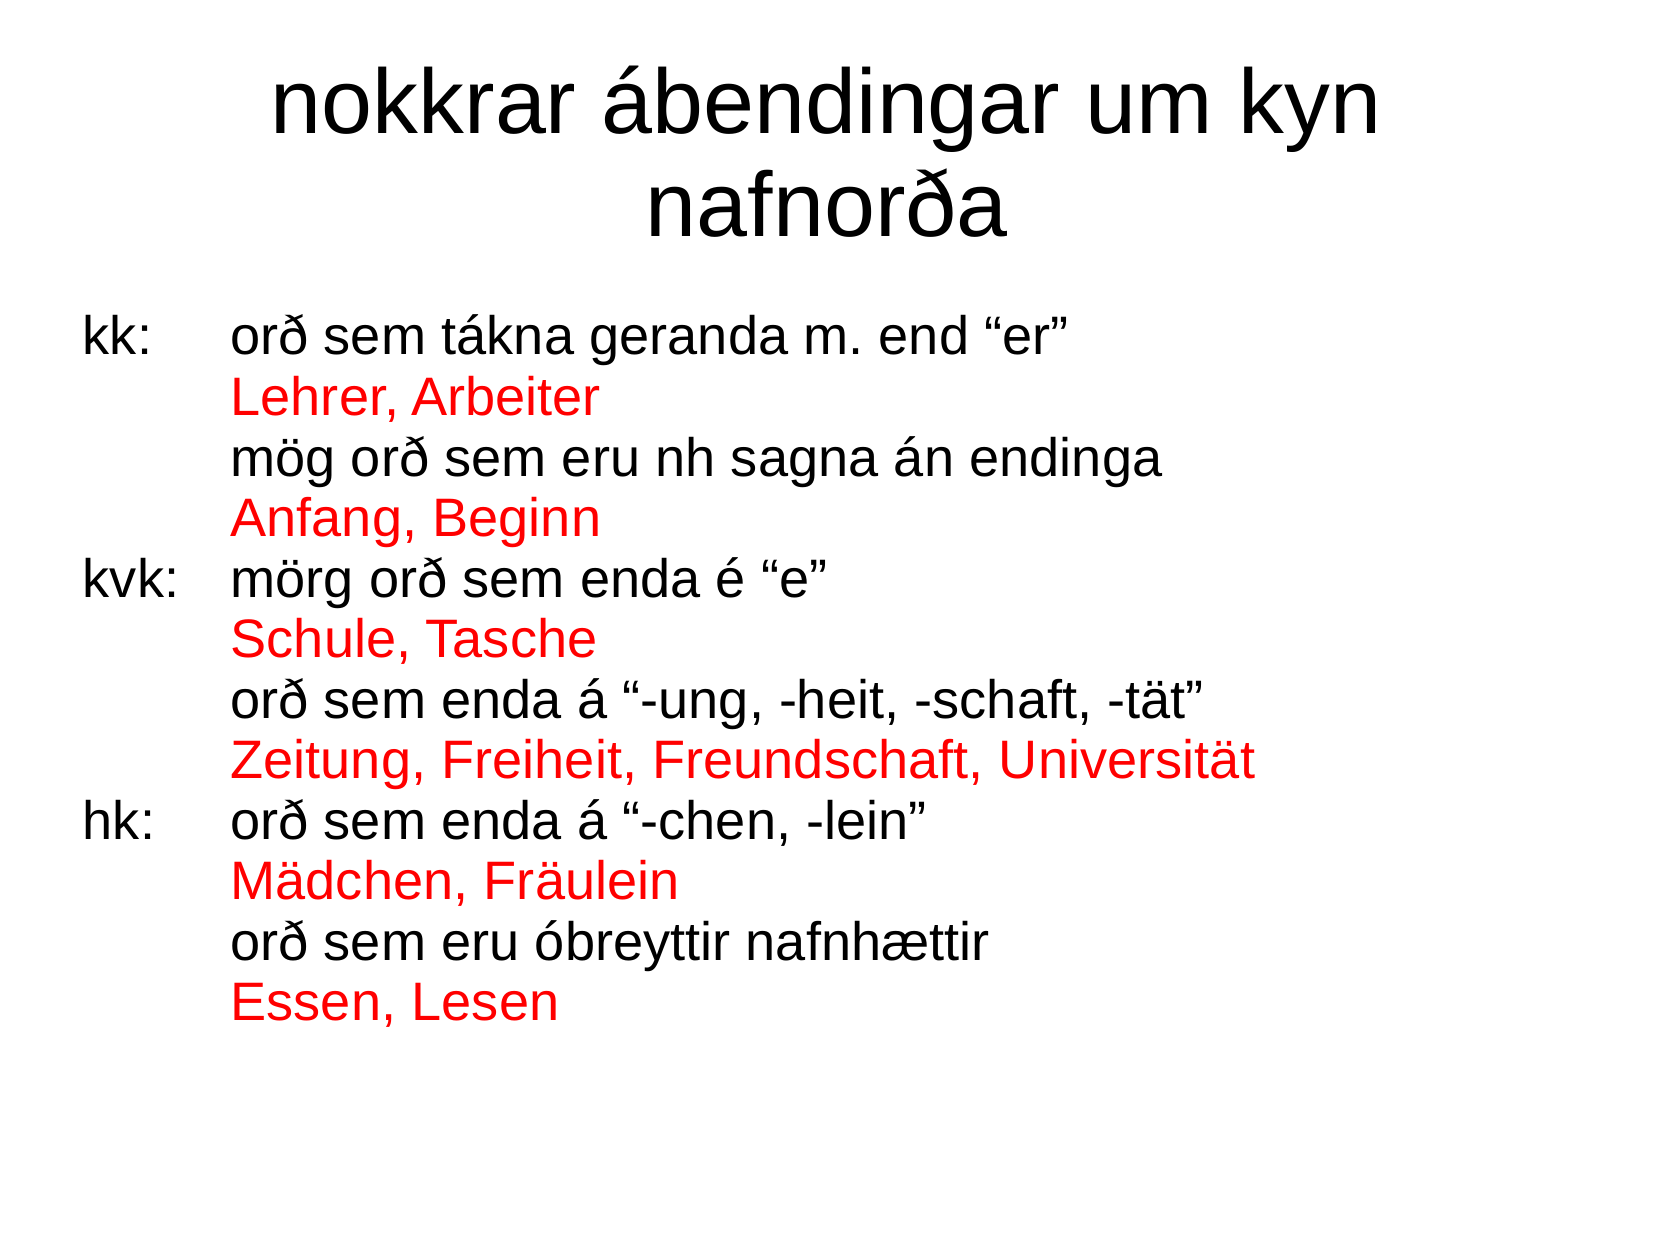

# nokkrar ábendingar um kyn nafnorða
kk: 	orð sem tákna geranda m. end “er”
		Lehrer, Arbeiter
		mög orð sem eru nh sagna án endinga
		Anfang, Beginn
kvk: 	mörg orð sem enda é “e”
		Schule, Tasche
		orð sem enda á “-ung, -heit, -schaft, -tät”
		Zeitung, Freiheit, Freundschaft, Universität
hk: 	orð sem enda á “-chen, -lein”
		Mädchen, Fräulein
		orð sem eru óbreyttir nafnhættir
		Essen, Lesen